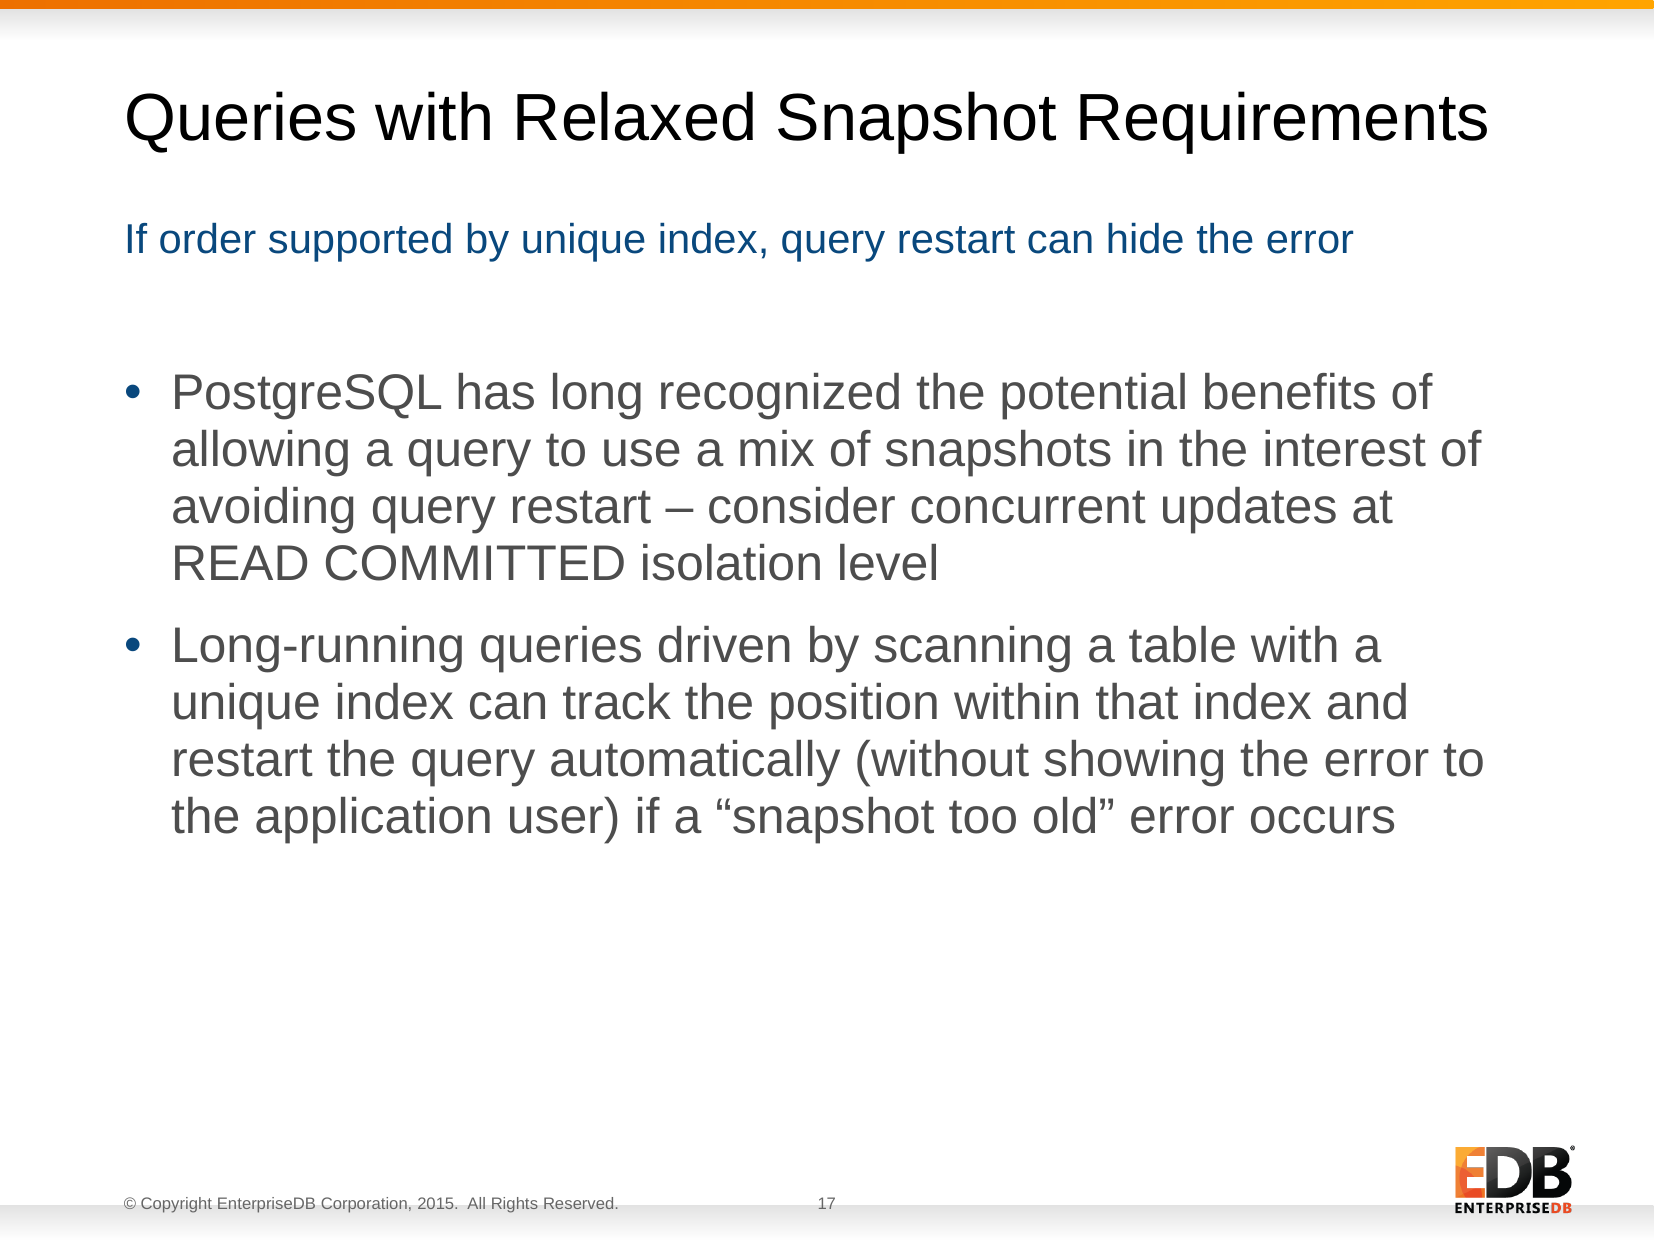

Queries with Relaxed Snapshot Requirements
# If order supported by unique index, query restart can hide the error
PostgreSQL has long recognized the potential benefits of allowing a query to use a mix of snapshots in the interest of avoiding query restart – consider concurrent updates at READ COMMITTED isolation level
Long-running queries driven by scanning a table with a unique index can track the position within that index and restart the query automatically (without showing the error to the application user) if a “snapshot too old” error occurs